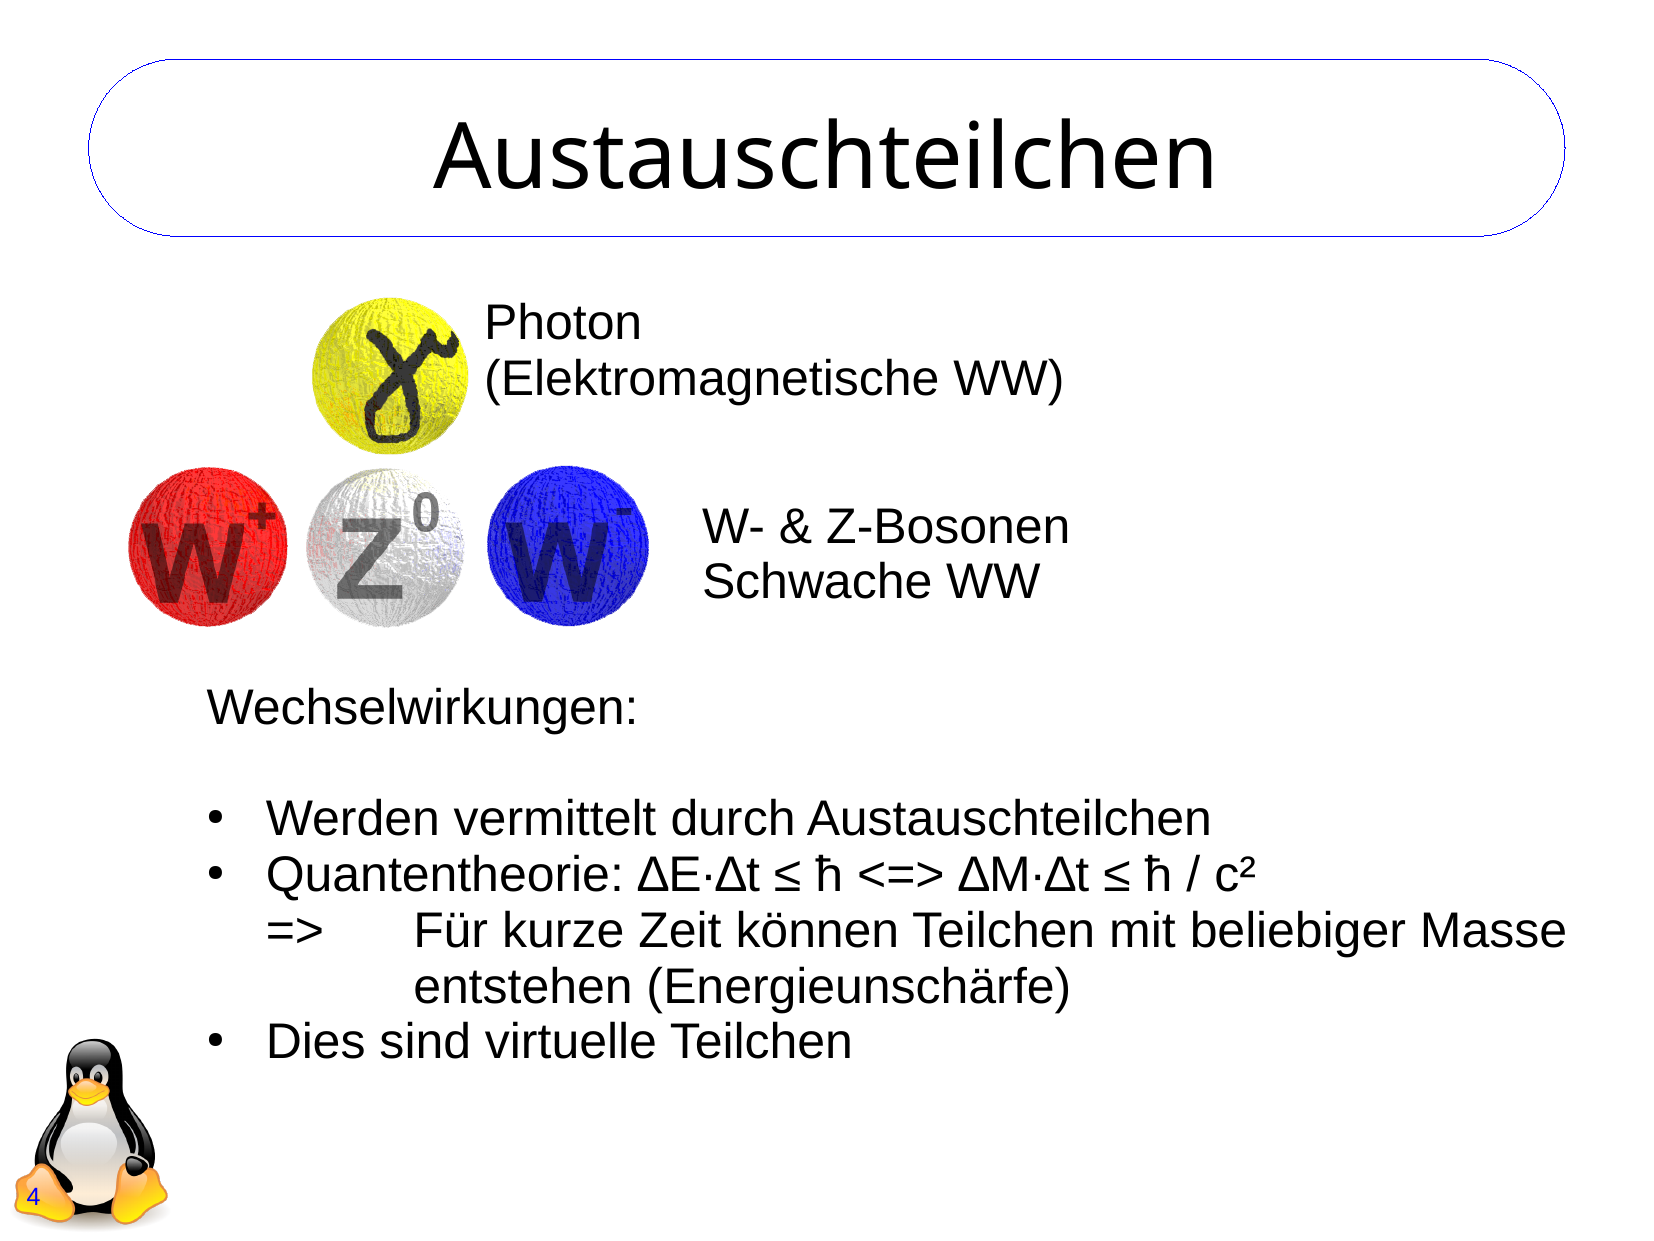

# Austauschteilchen
Photon
(Elektromagnetische WW)
W- & Z-Bosonen
Schwache WW
Wechselwirkungen:
Werden vermittelt durch Austauschteilchen
Quantentheorie: ∆E∙∆t ≤ ħ <=> ∆M∙∆t ≤ ħ / c²
=>	Für kurze Zeit können Teilchen mit beliebiger Masse 	entstehen (Energieunschärfe)
Dies sind virtuelle Teilchen